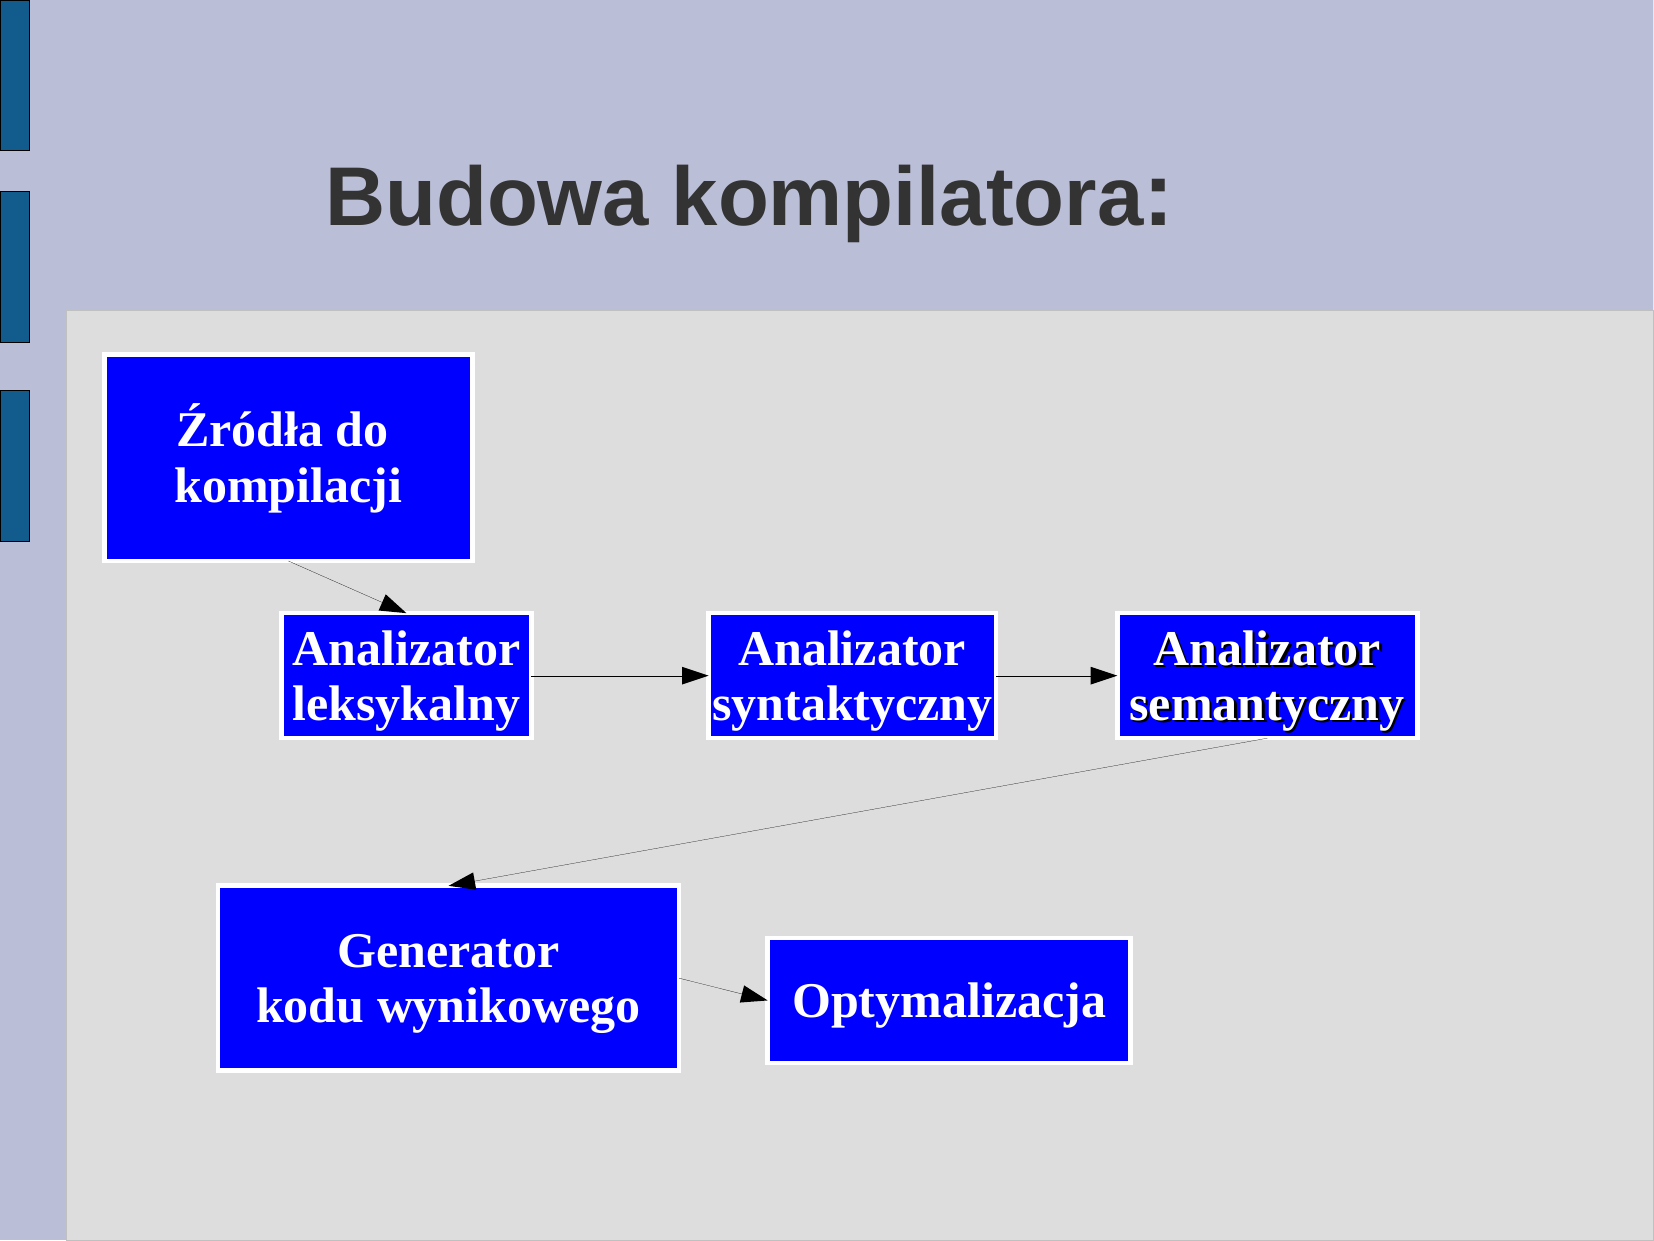

# Budowa kompilatora:
Źródła do
kompilacji
Analizator
leksykalny
Analizator
syntaktyczny
Analizator
semantyczny
Generator
kodu wynikowego
Optymalizacja